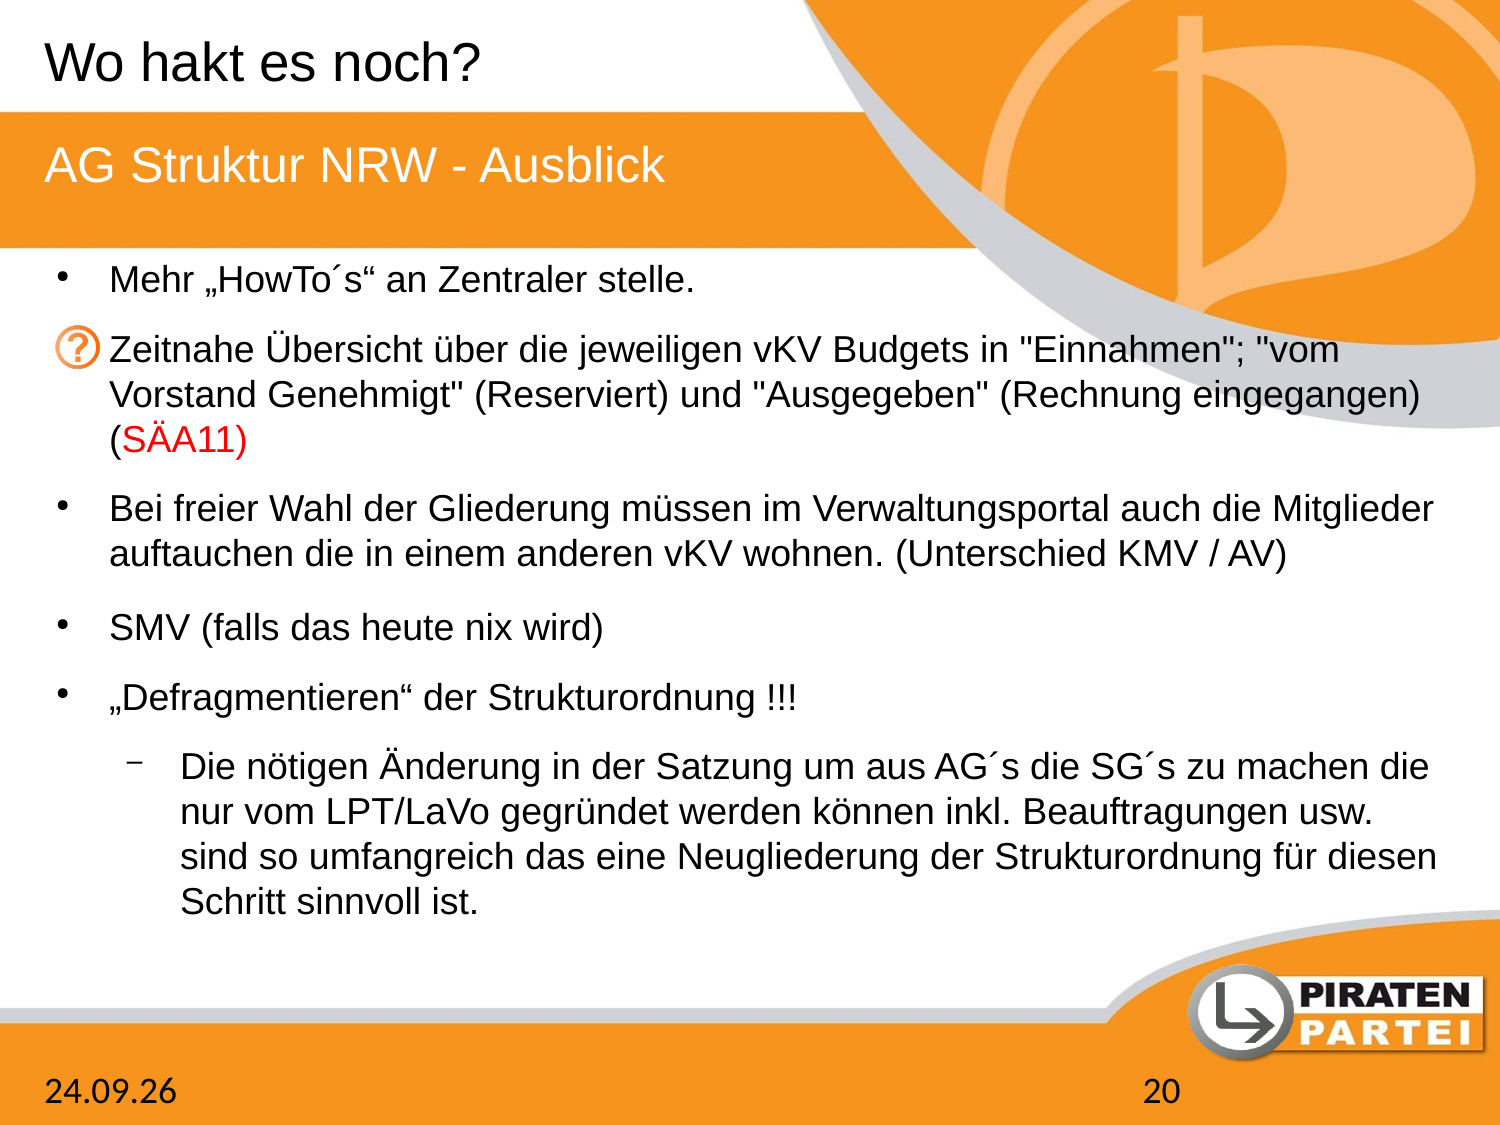

Wo hakt es noch?
AG Struktur NRW - Ausblick
# Mehr „HowTo´s“ an Zentraler stelle.
Zeitnahe Übersicht über die jeweiligen vKV Budgets in "Einnahmen"; "vom Vorstand Genehmigt" (Reserviert) und "Ausgegeben" (Rechnung eingegangen) (SÄA11)
Bei freier Wahl der Gliederung müssen im Verwaltungsportal auch die Mitglieder auftauchen die in einem anderen vKV wohnen. (Unterschied KMV / AV)
SMV (falls das heute nix wird)
„Defragmentieren“ der Strukturordnung !!!
Die nötigen Änderung in der Satzung um aus AG´s die SG´s zu machen die nur vom LPT/LaVo gegründet werden können inkl. Beauftragungen usw. sind so umfangreich das eine Neugliederung der Strukturordnung für diesen Schritt sinnvoll ist.